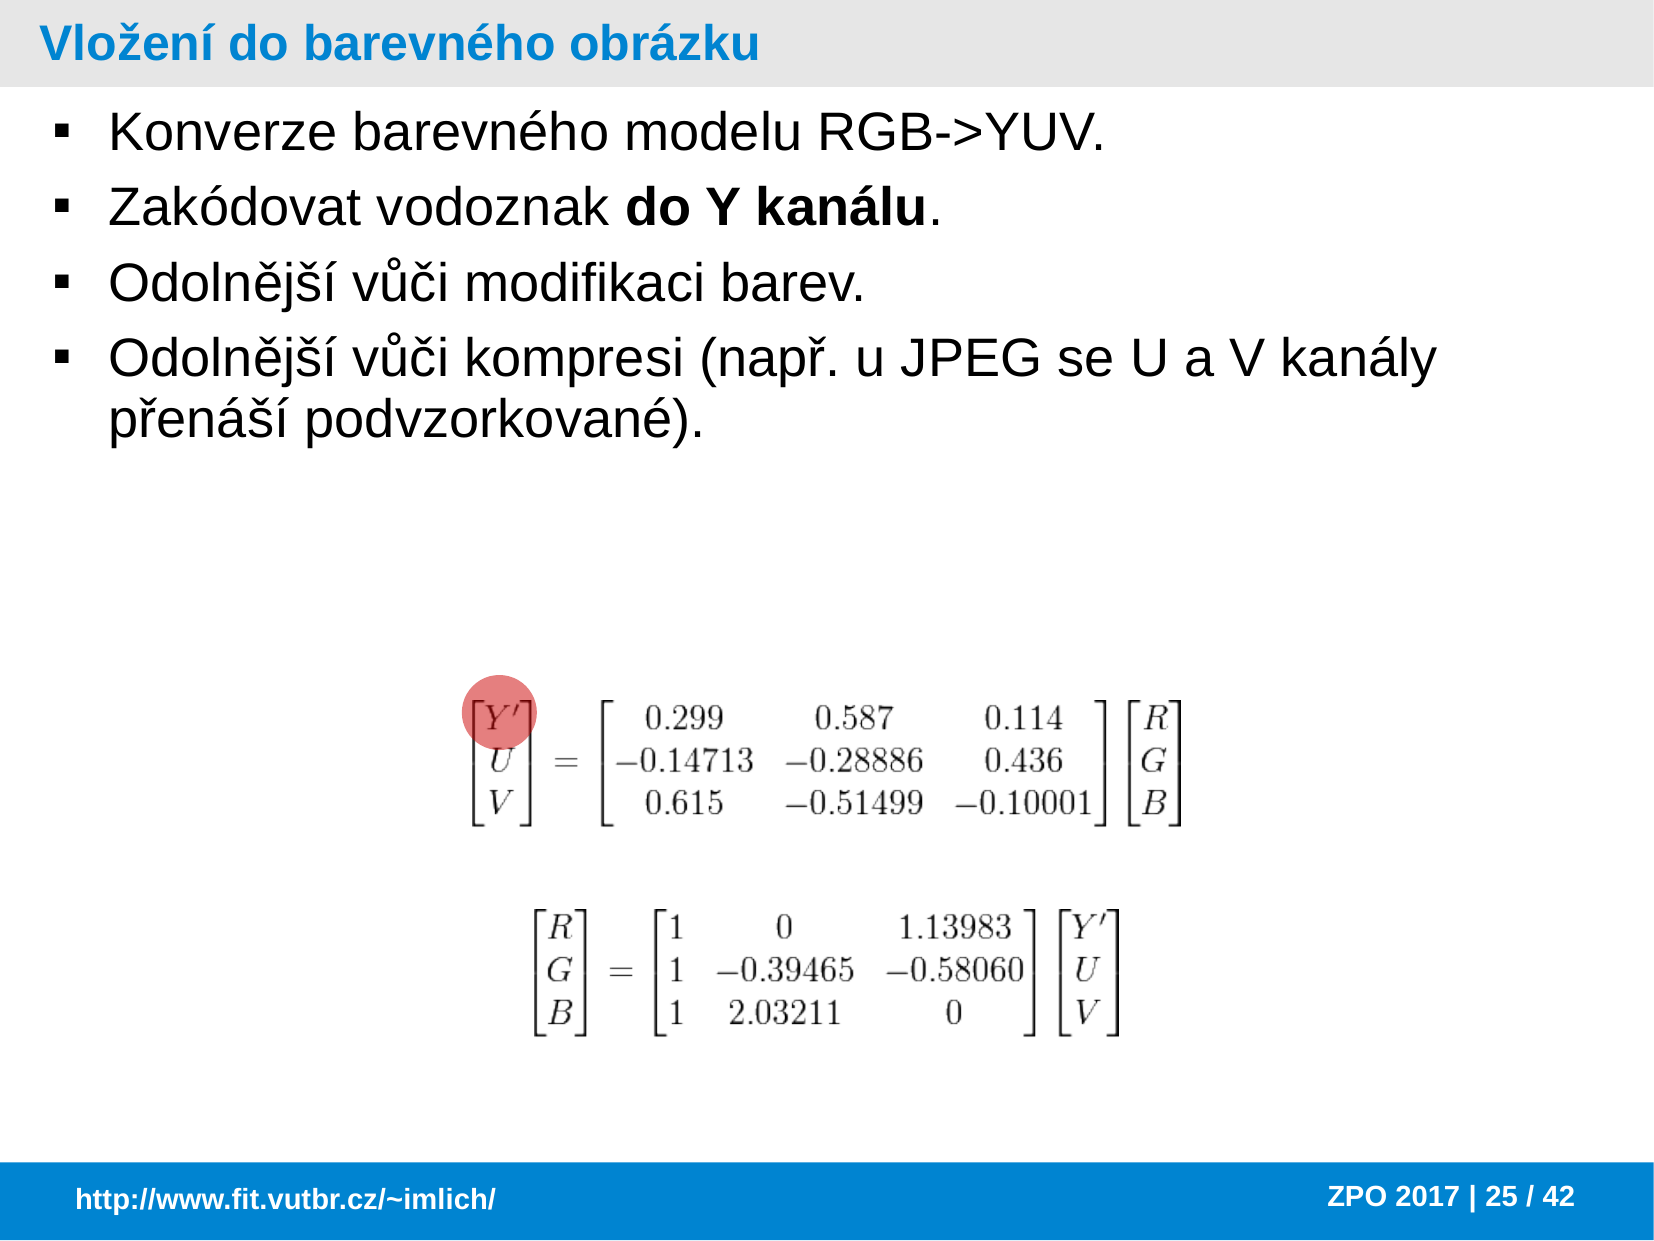

# Vložení do barevného obrázku
Konverze barevného modelu RGB->YUV.
Zakódovat vodoznak do Y kanálu.
Odolnější vůči modifikaci barev.
Odolnější vůči kompresi (např. u JPEG se U a V kanály přenáší podvzorkované).